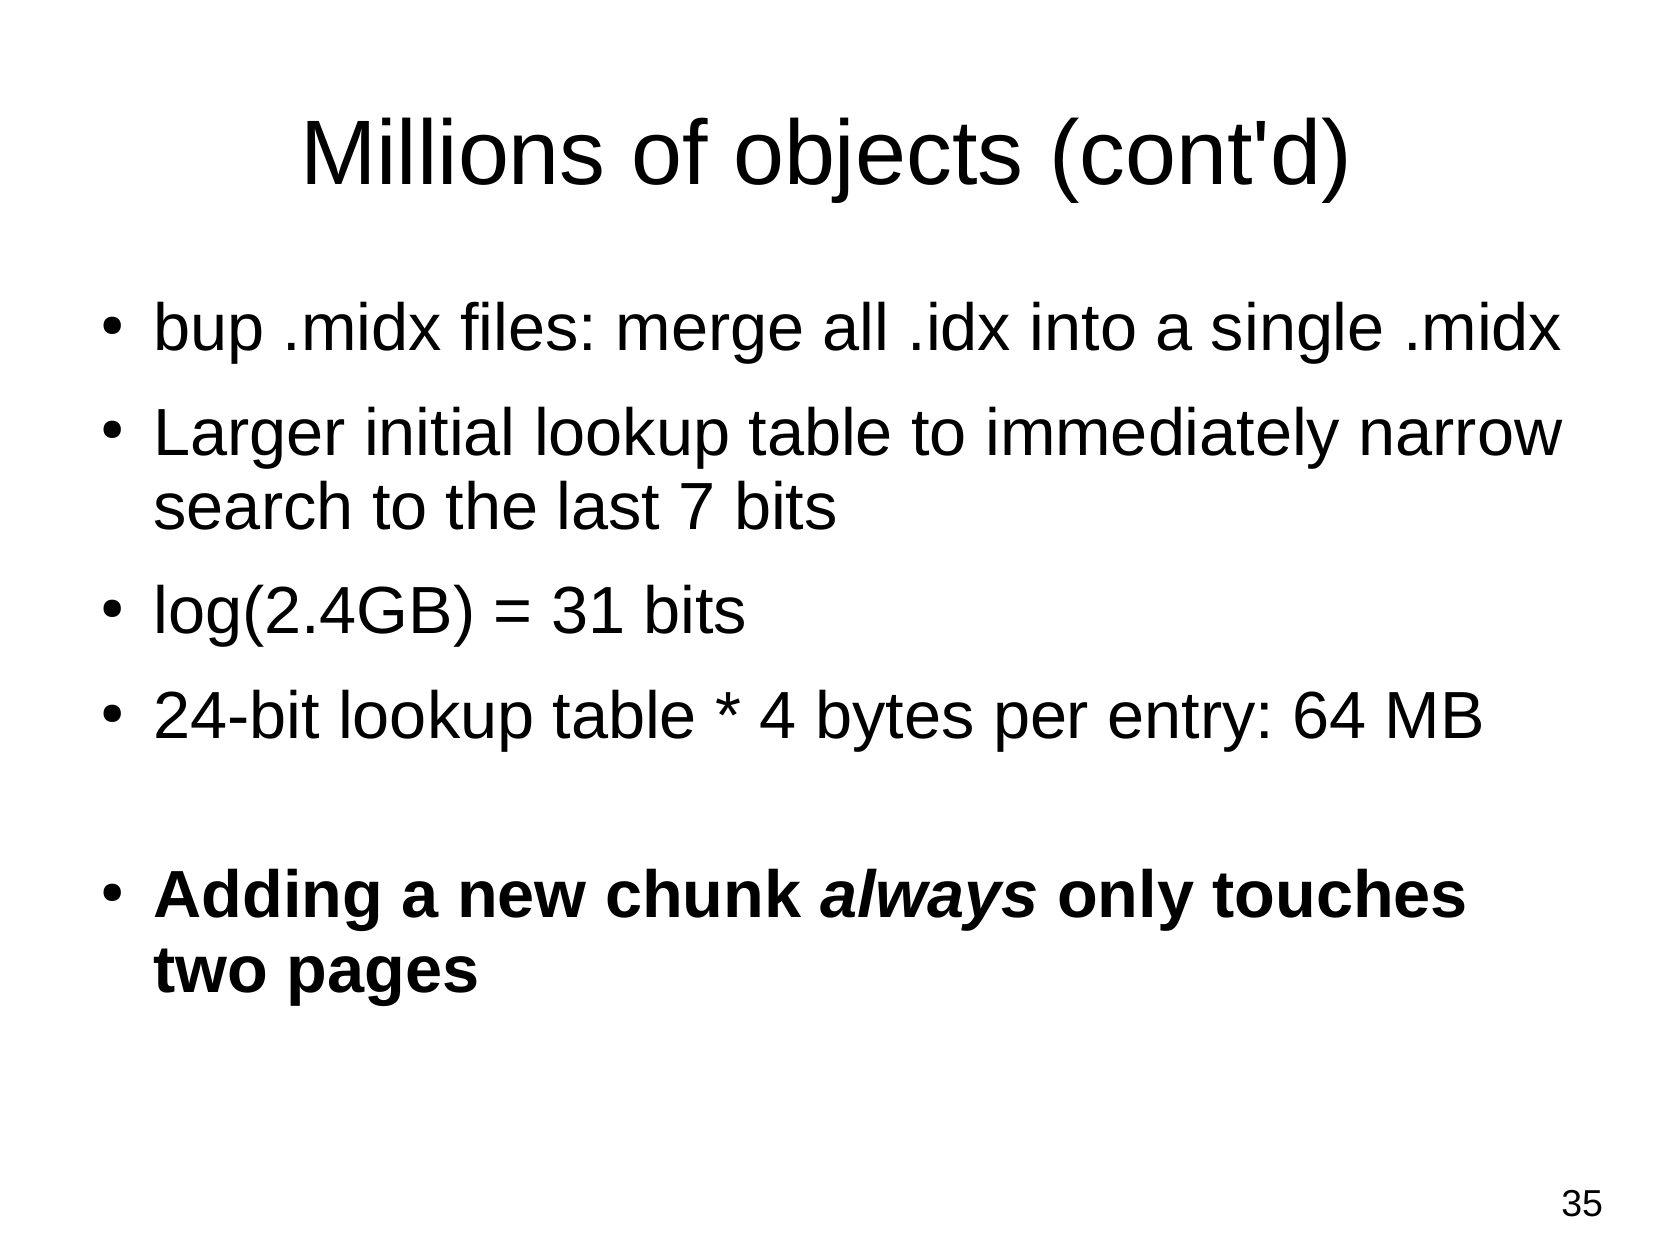

# Millions of objects (cont'd)
bup .midx files: merge all .idx into a single .midx
Larger initial lookup table to immediately narrow search to the last 7 bits
log(2.4GB) = 31 bits
24-bit lookup table * 4 bytes per entry: 64 MB
Adding a new chunk always only touches two pages
35